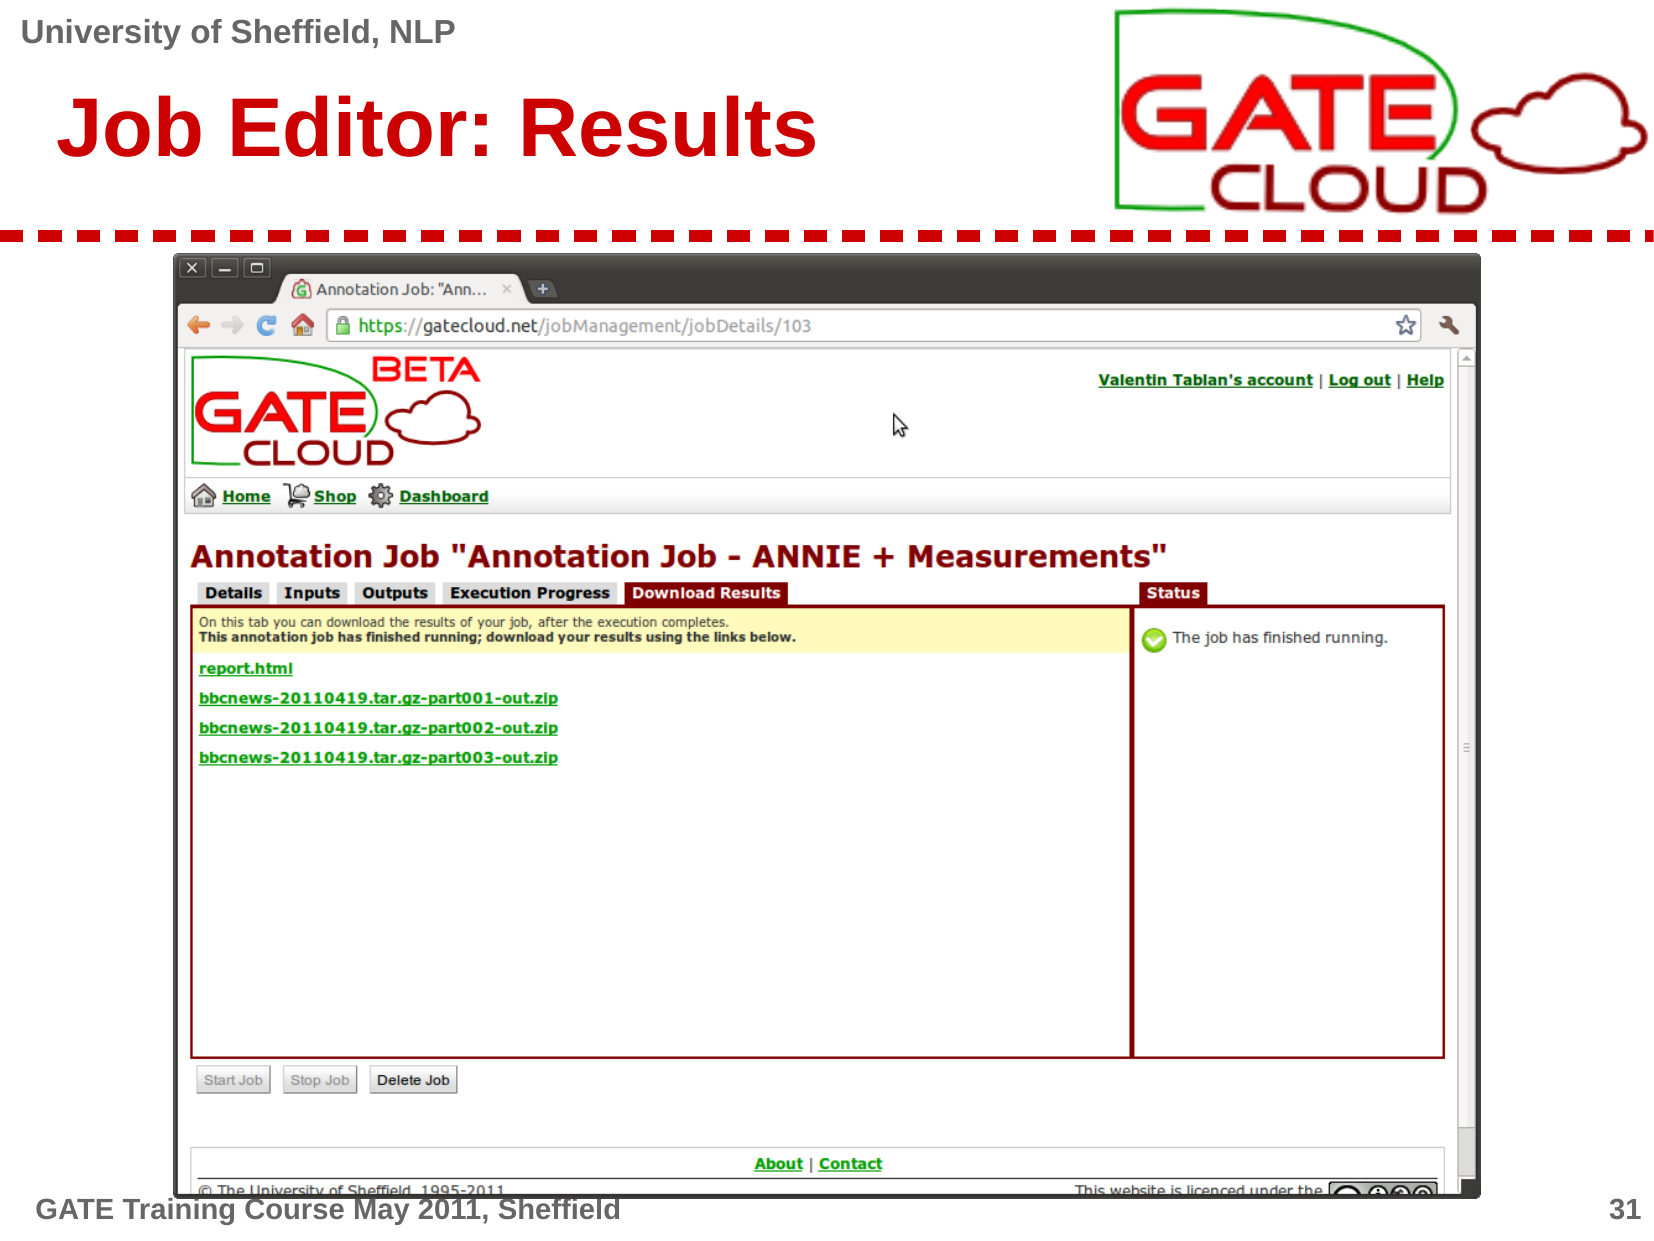

# Job Editor: Results
GATE Training Course May 2011, Sheffield
31